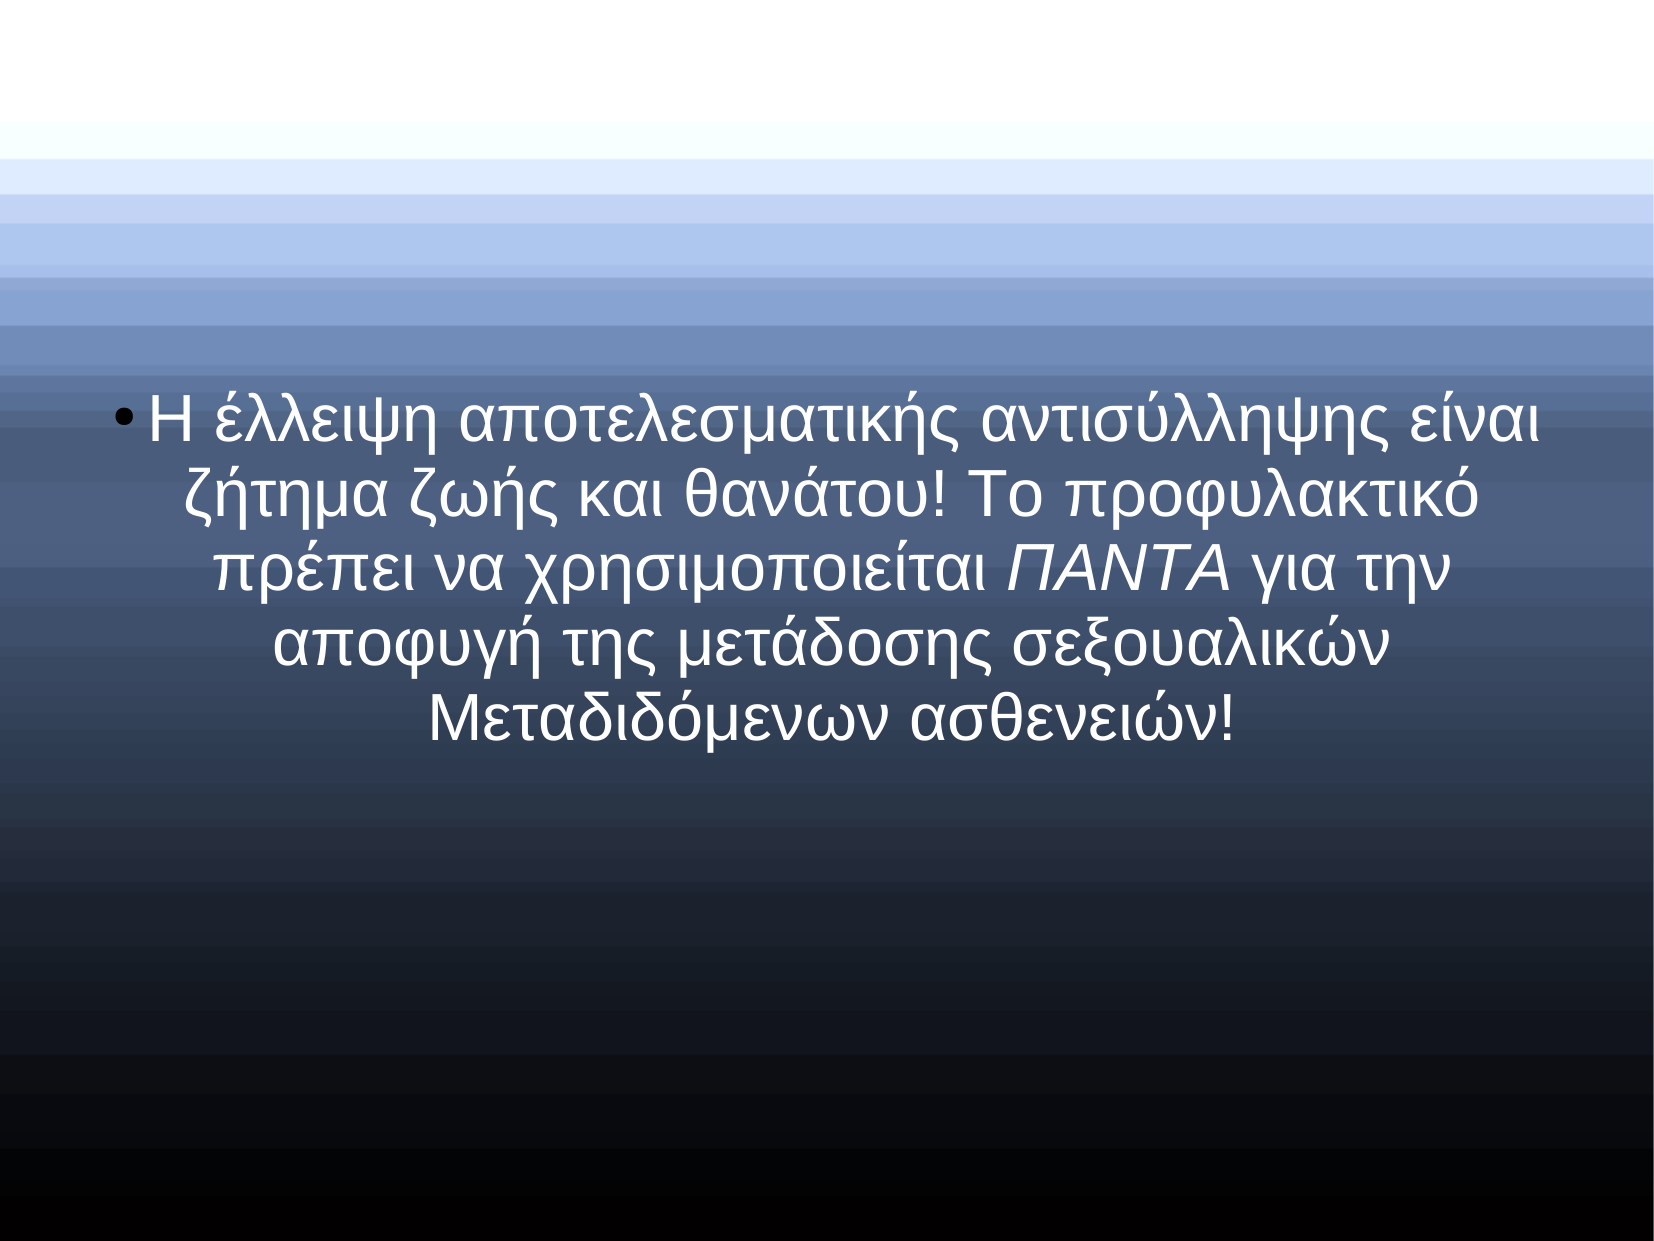

# Η έλλειψη αποτελεσματικής αντισύλληψης είναι ζήτημα ζωής και θανάτου! Το προφυλακτικό πρέπει να χρησιμοποιείται ΠΑΝΤΑ για την αποφυγή της μετάδοσης σεξουαλικών Μεταδιδόμενων ασθενειών!